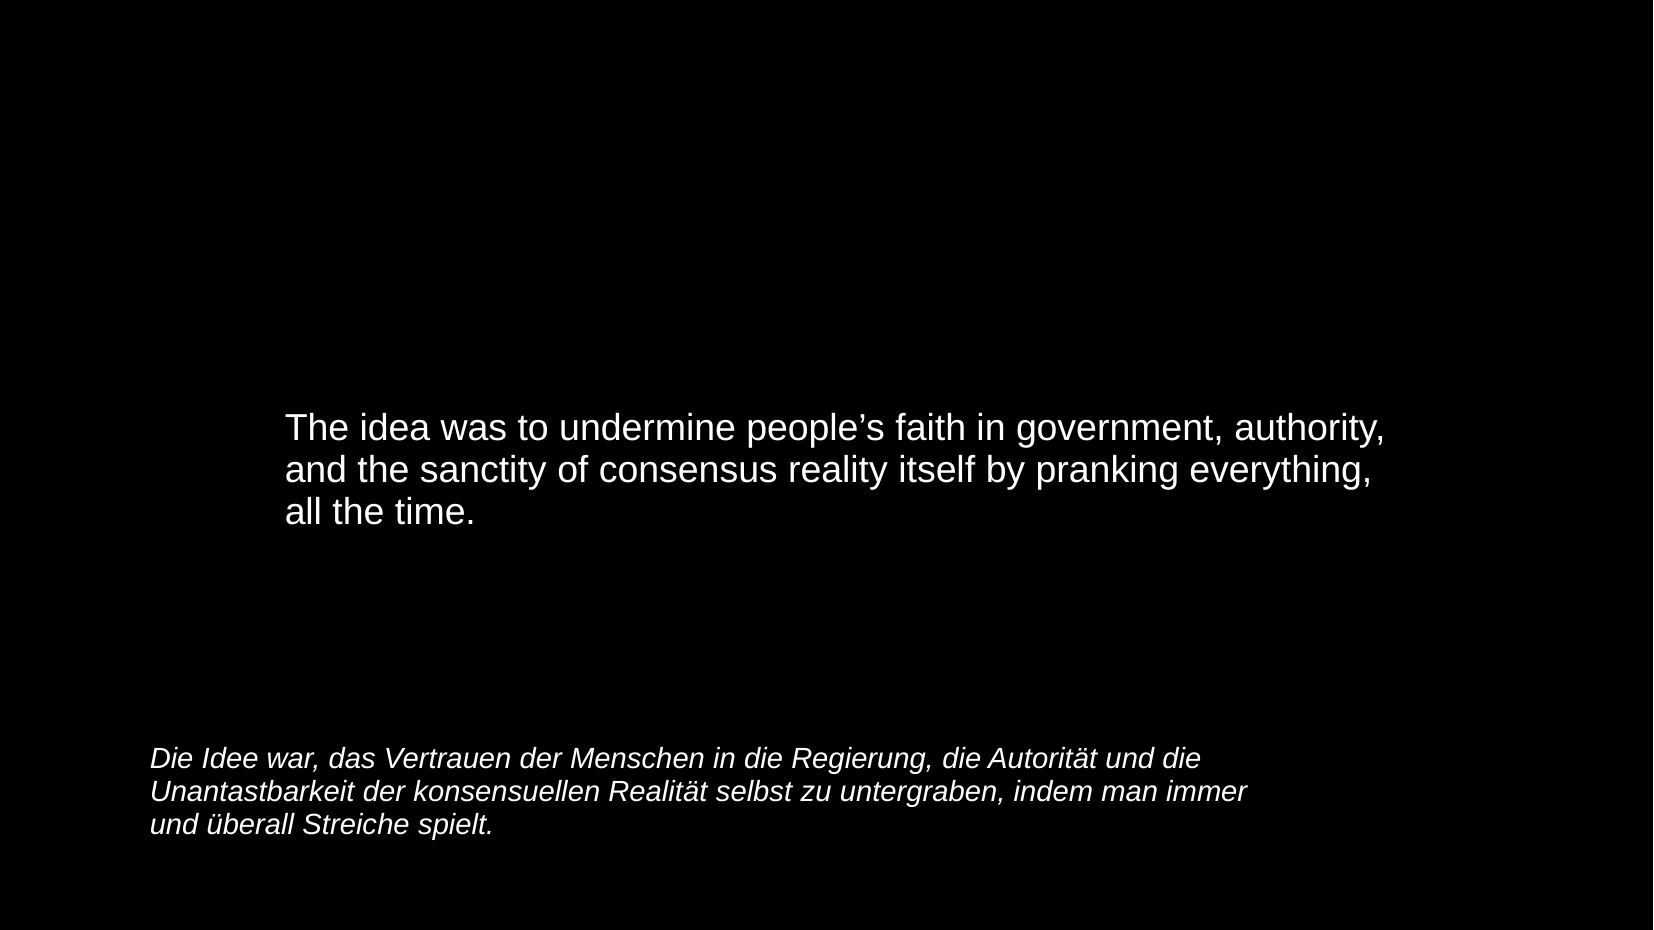

The idea was to undermine people’s faith in government, authority, and the sanctity of consensus reality itself by pranking everything, all the time.
Die Idee war, das Vertrauen der Menschen in die Regierung, die Autorität und die Unantastbarkeit der konsensuellen Realität selbst zu untergraben, indem man immer und überall Streiche spielt.